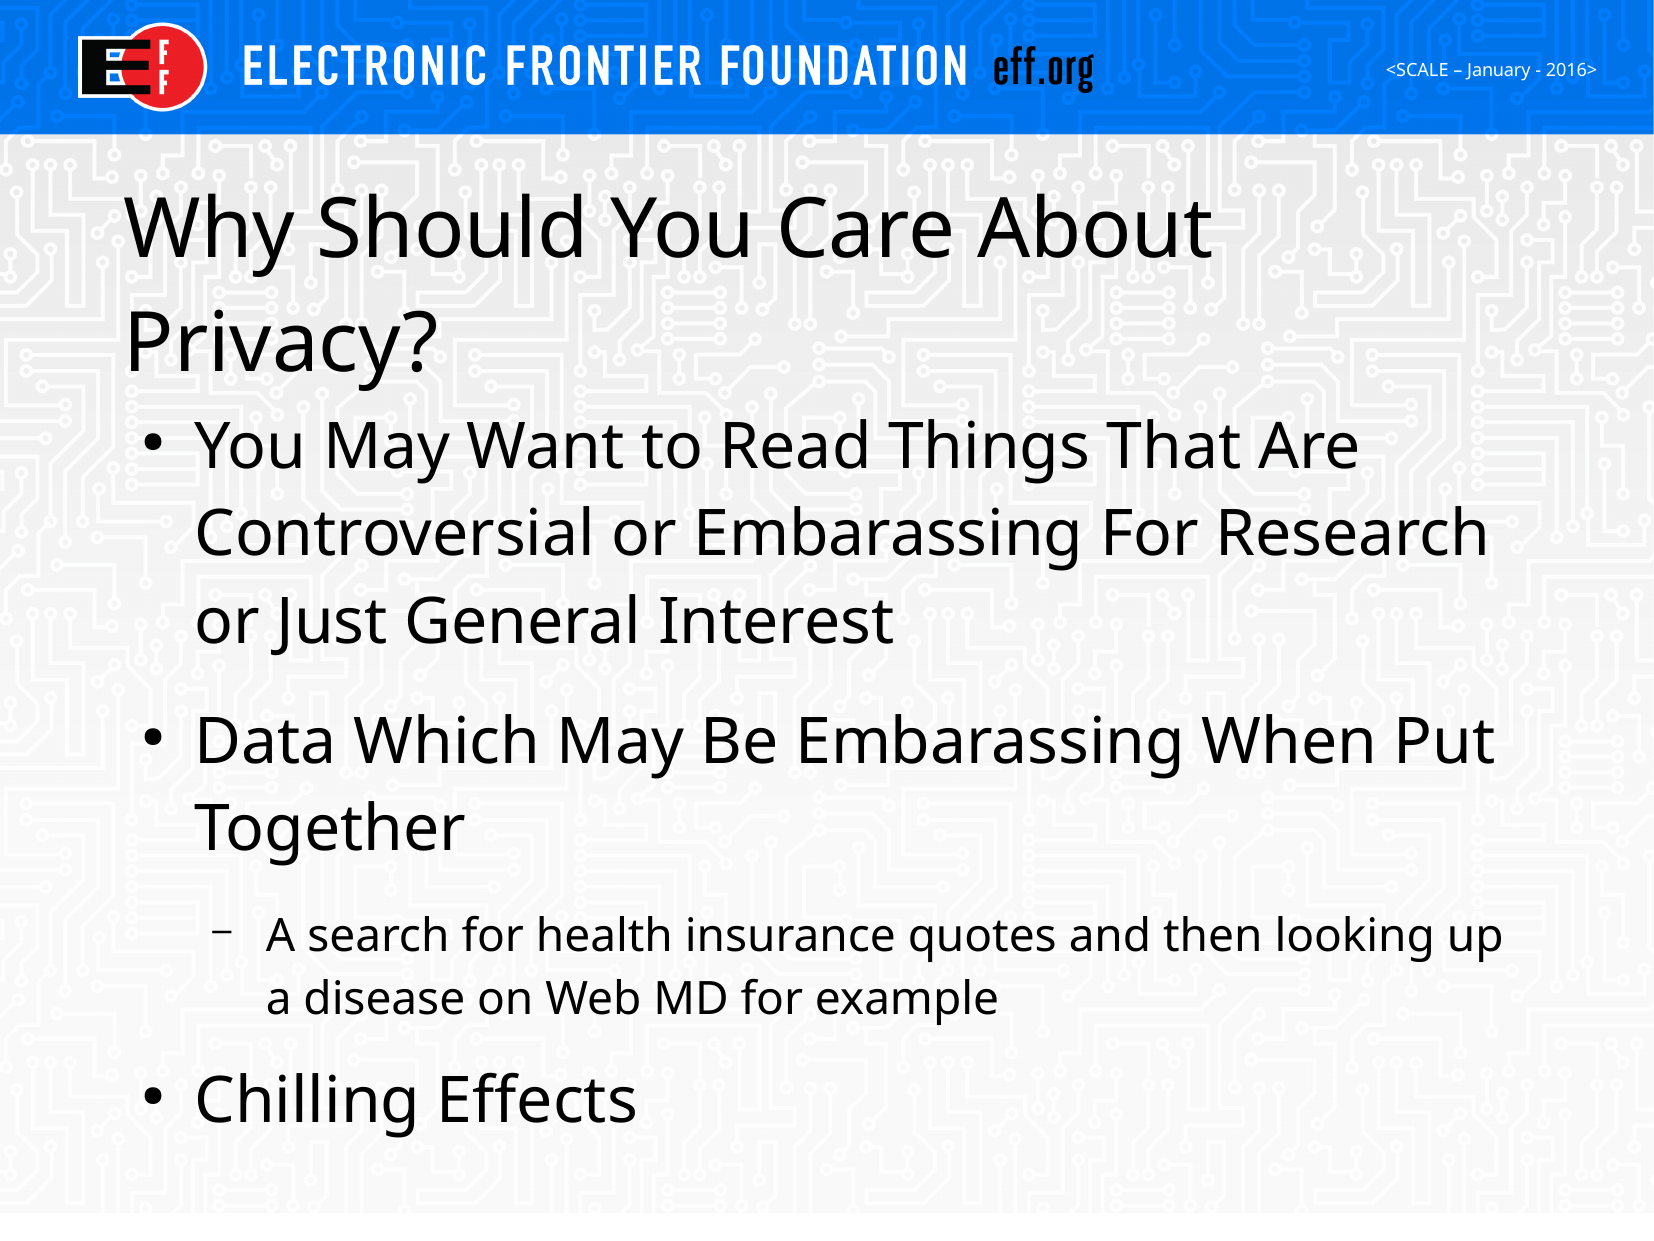

# Why Should You Care About Privacy?
You May Want to Read Things That Are Controversial or Embarassing For Research or Just General Interest
Data Which May Be Embarassing When Put Together
A search for health insurance quotes and then looking up a disease on Web MD for example
Chilling Effects